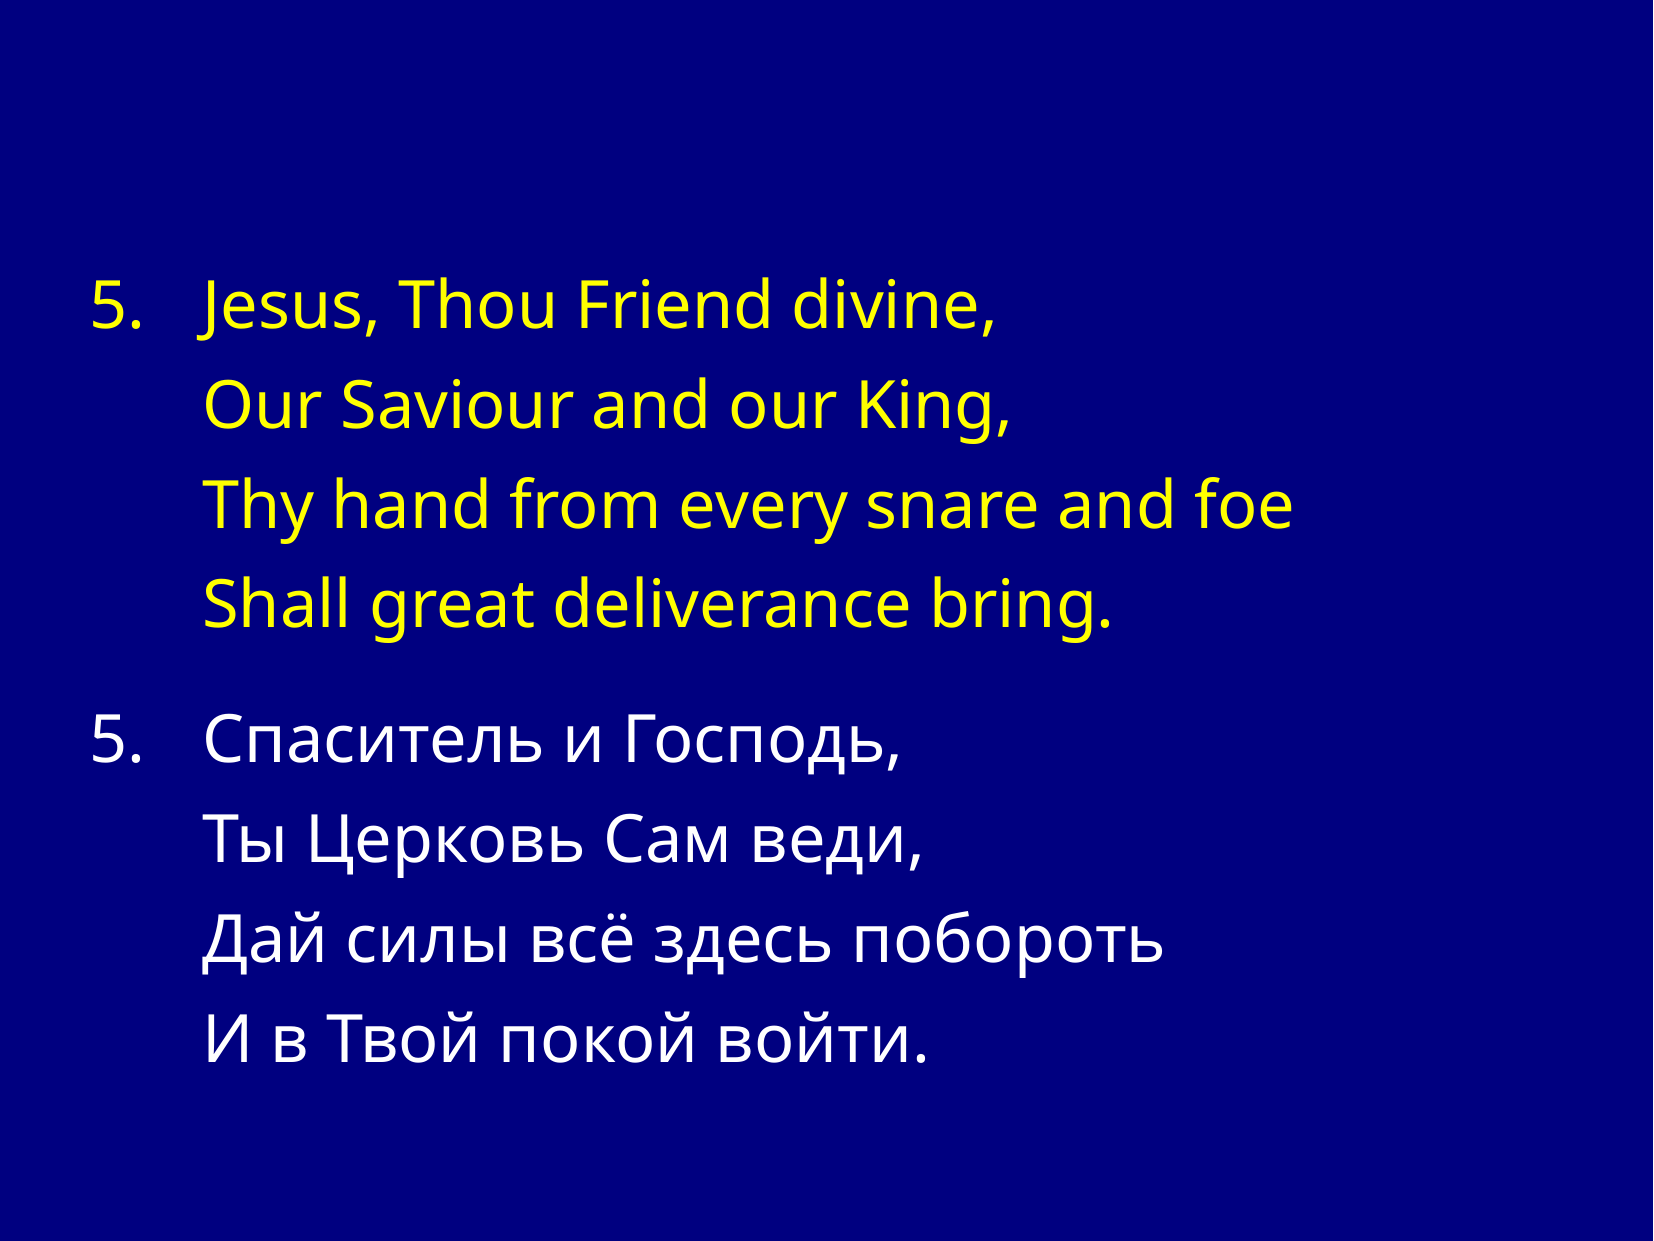

5.	Jesus, Thou Friend divine,
	Our Saviour and our King,
	Thy hand from every snare and foe
	Shall great deliverance bring.
5.	Спаситель и Господь,
	Ты Церковь Сам веди,
	Дай силы всё здесь побороть
	И в Твой покой войти.